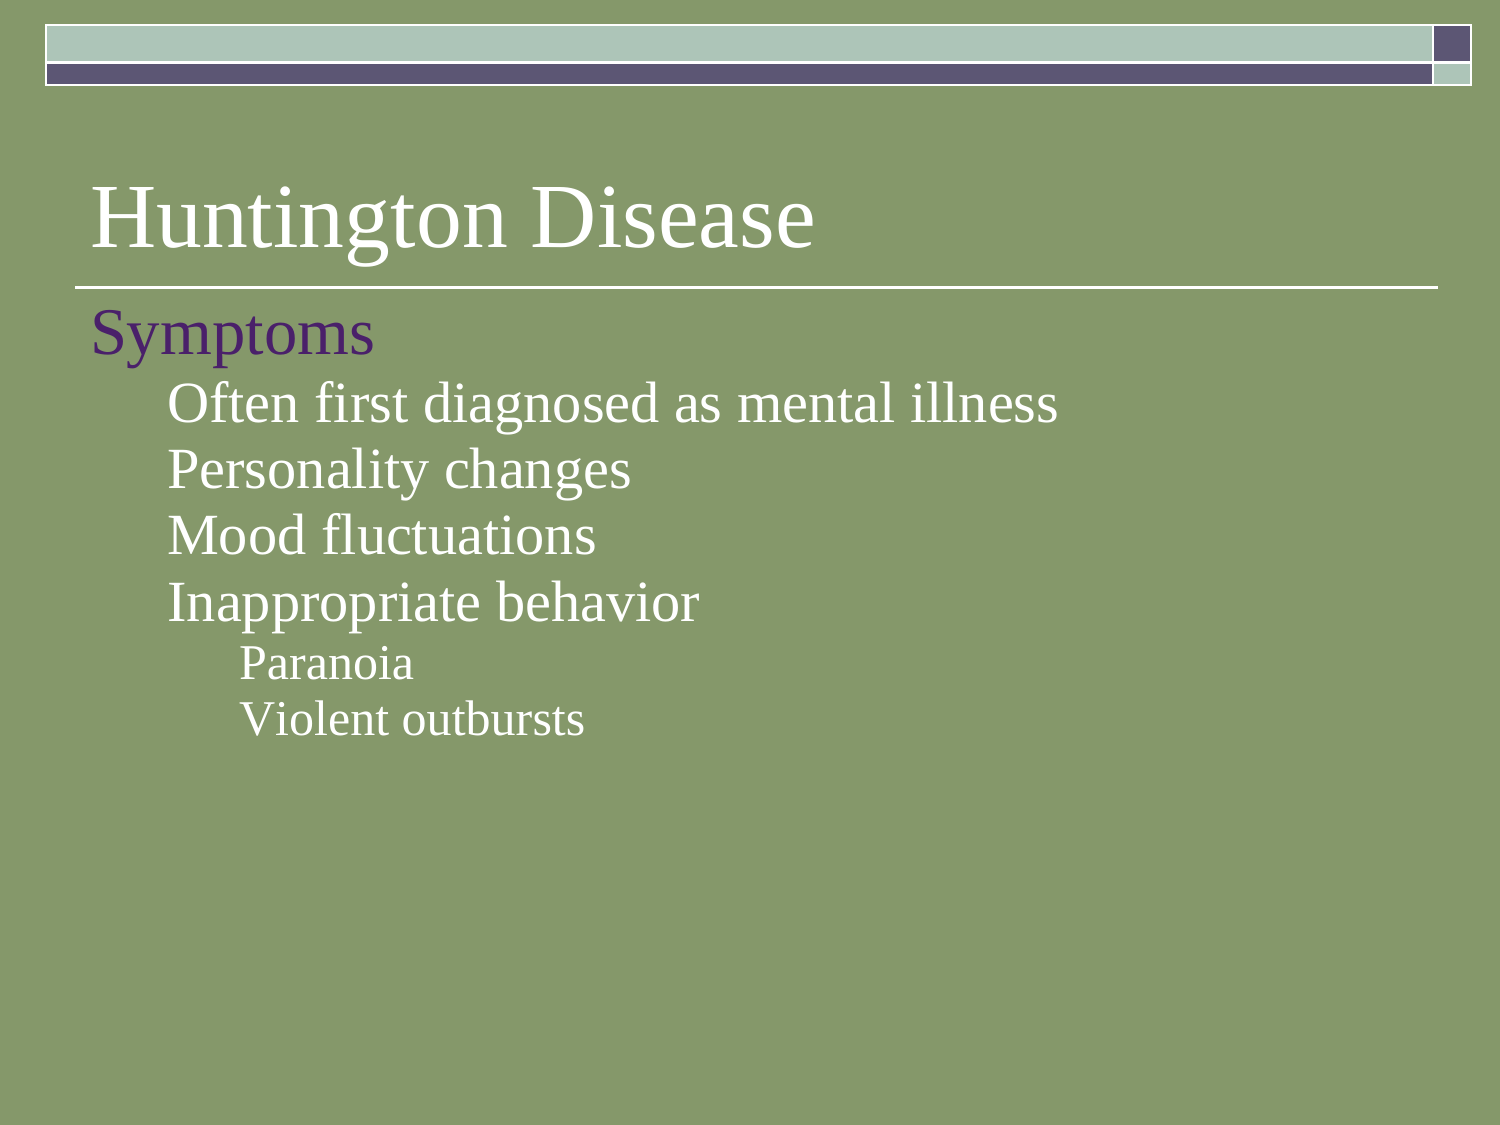

# Huntington Disease
Symptoms
Often first diagnosed as mental illness
Personality changes
Mood fluctuations
Inappropriate behavior
Paranoia
Violent outbursts